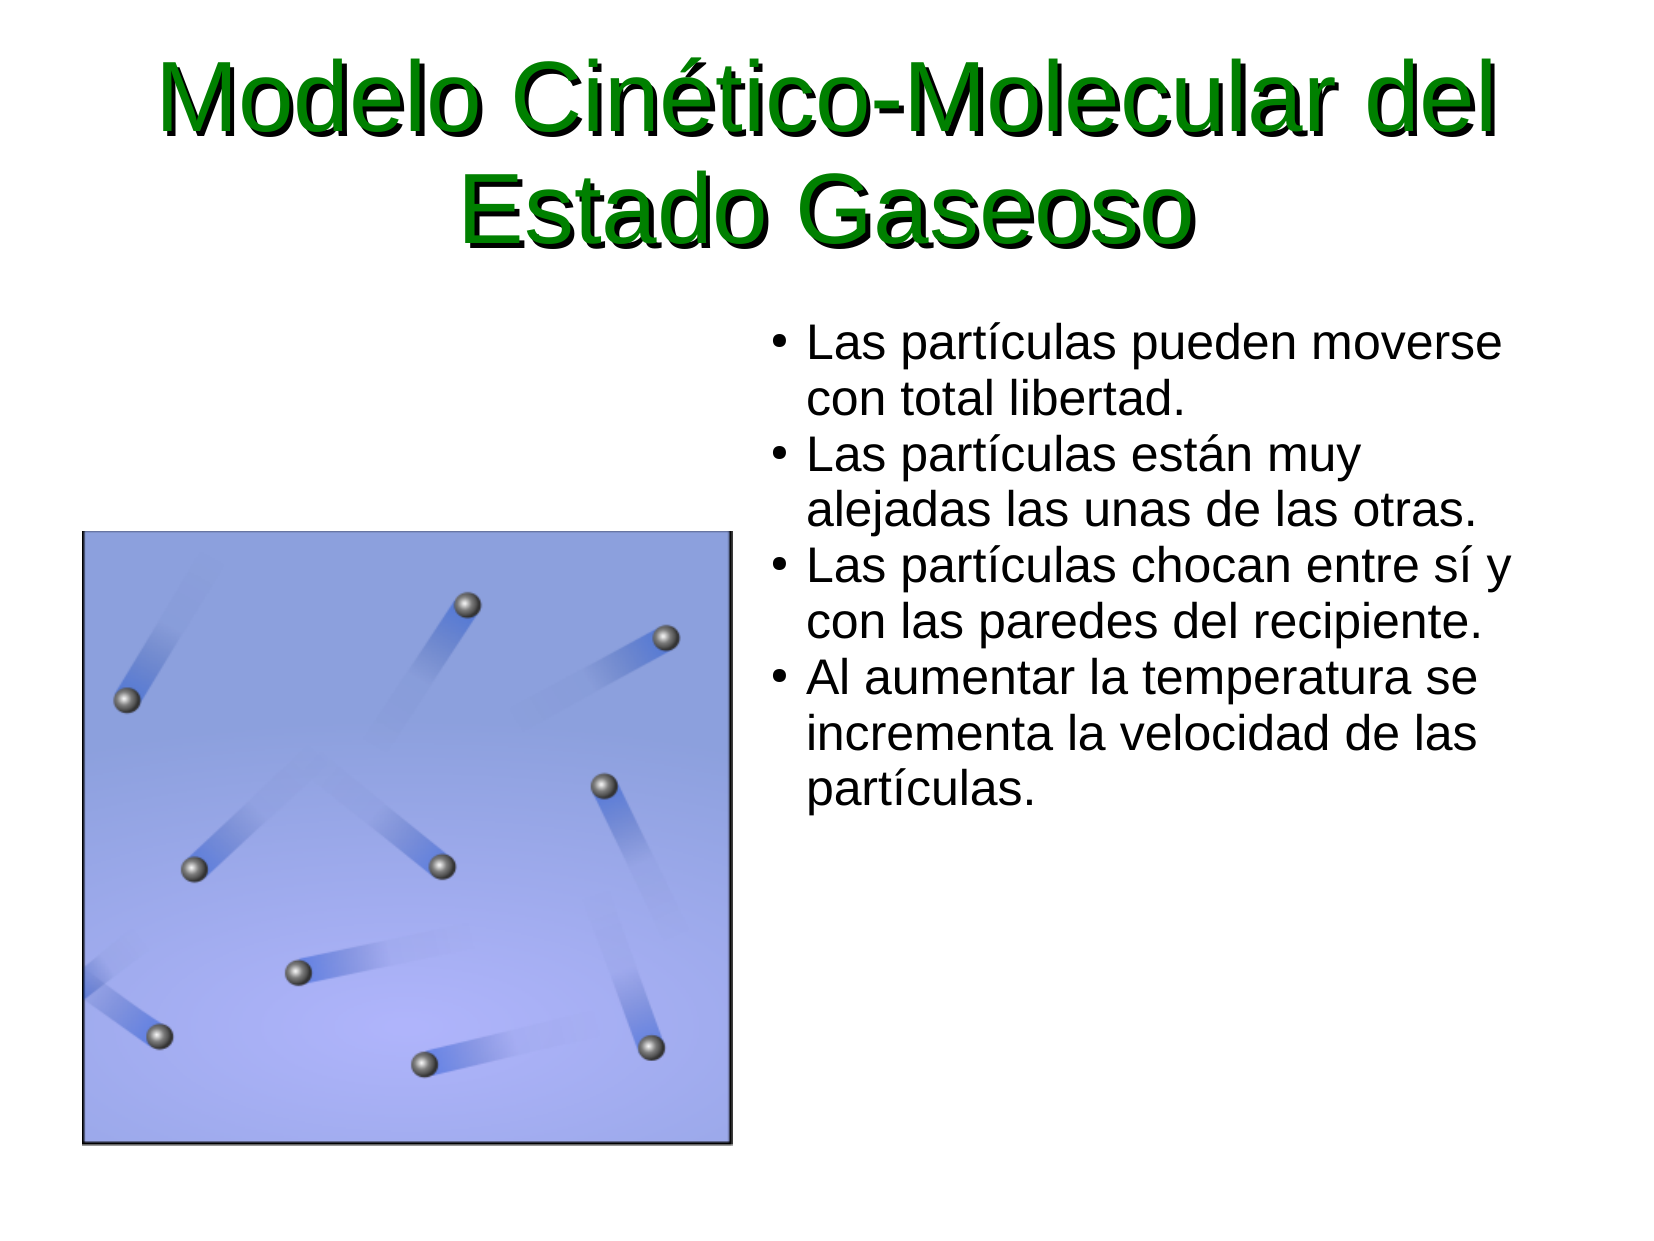

# Modelo Cinético-Molecular del Estado Gaseoso
Las partículas pueden moverse con total libertad.
Las partículas están muy alejadas las unas de las otras.
Las partículas chocan entre sí y con las paredes del recipiente.
Al aumentar la temperatura se incrementa la velocidad de las partículas.